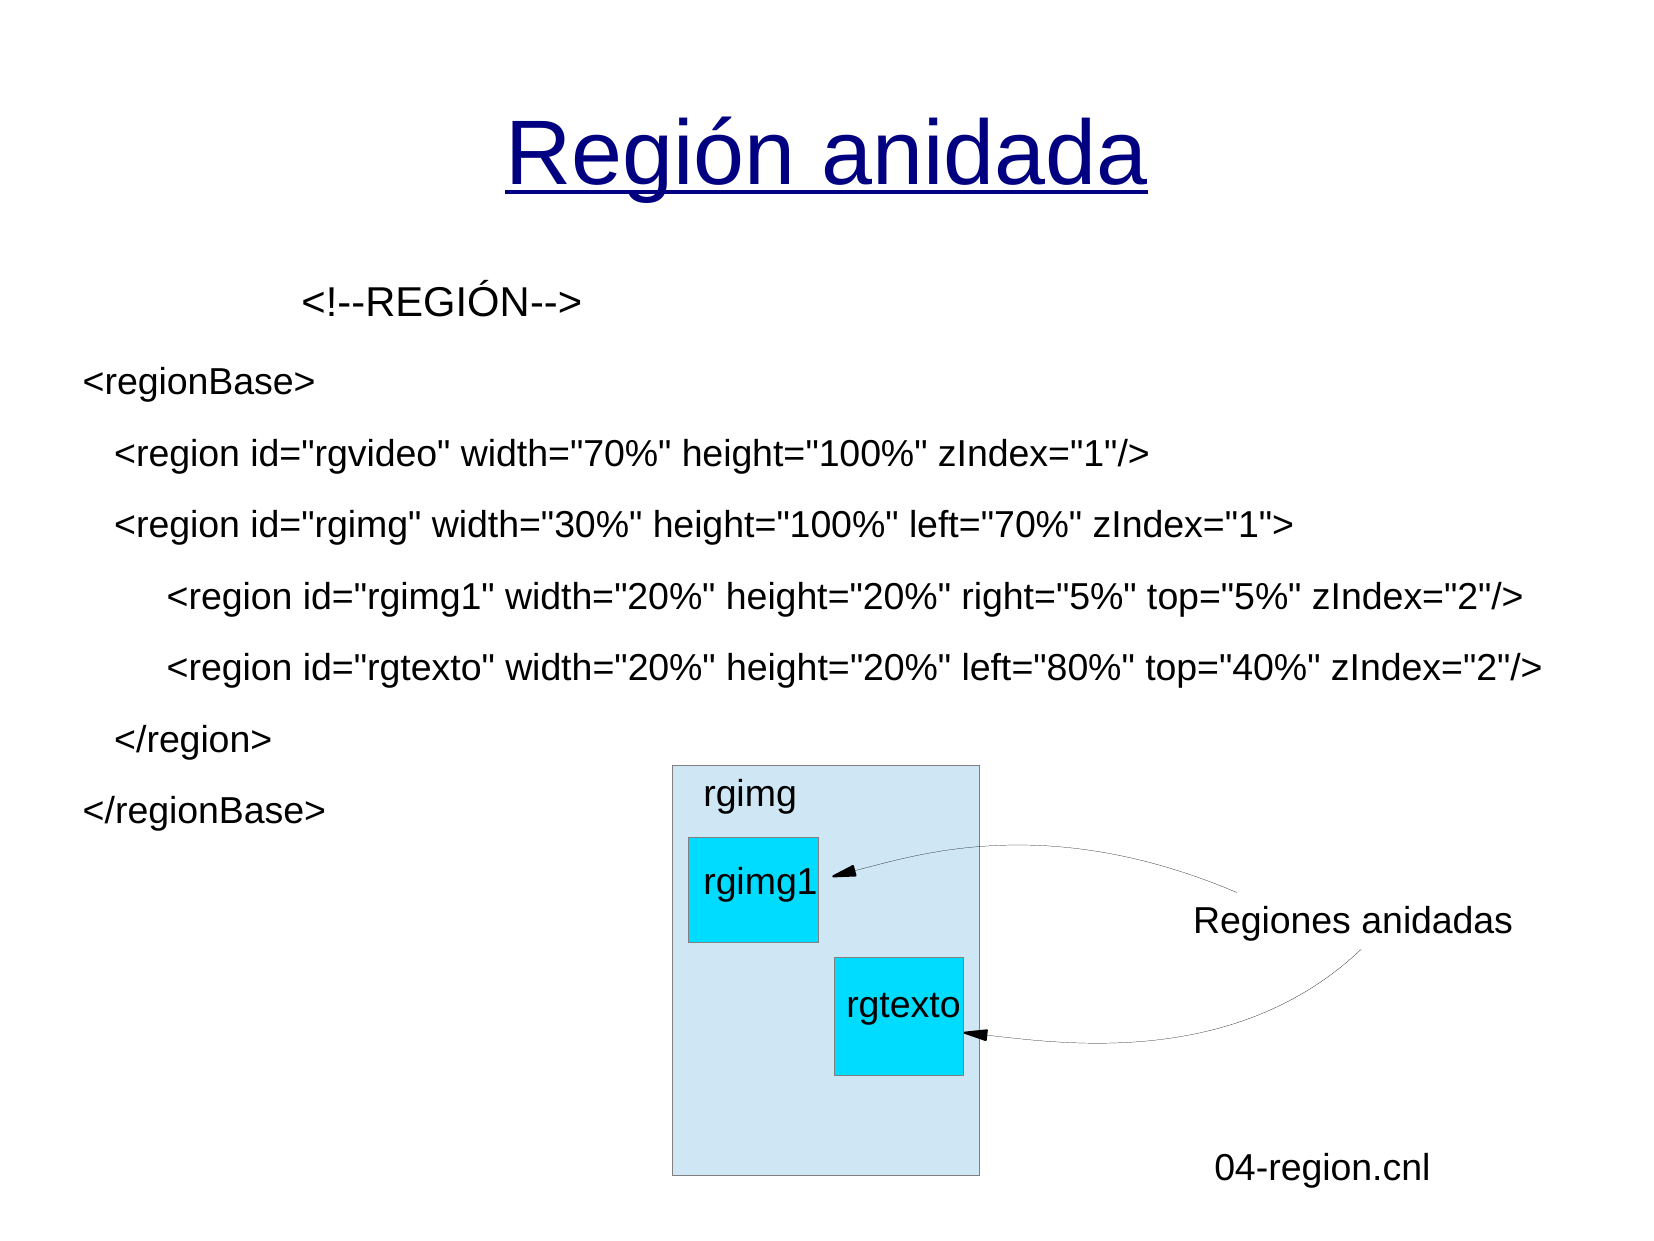

# Región anidada
 <!--REGIÓN-->
<regionBase>
 <region id="rgvideo" width="70%" height="100%" zIndex="1"/>
 <region id="rgimg" width="30%" height="100%" left="70%" zIndex="1">
 <region id="rgimg1" width="20%" height="20%" right="5%" top="5%" zIndex="2"/>
 <region id="rgtexto" width="20%" height="20%" left="80%" top="40%" zIndex="2"/>
 </region>
</regionBase>
rgimg
rgimg1
Regiones anidadas
rgtexto
04-region.cnl